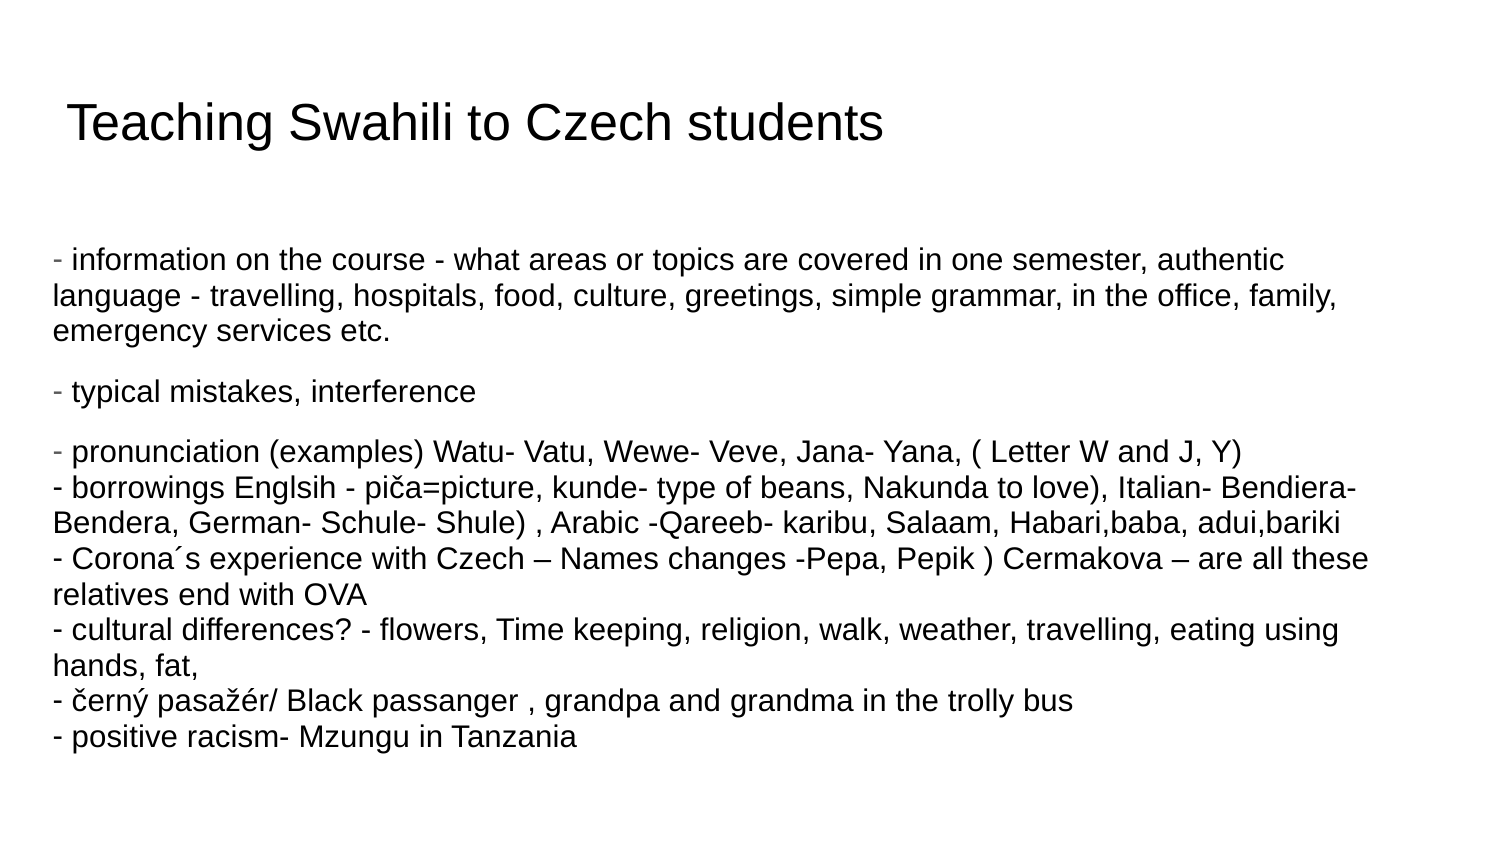

# Teaching Swahili to Czech students
 information on the course - what areas or topics are covered in one semester, authentic language - travelling, hospitals, food, culture, greetings, simple grammar, in the office, family, emergency services etc.
 typical mistakes, interference
 pronunciation (examples) Watu- Vatu, Wewe- Veve, Jana- Yana, ( Letter W and J, Y)
 borrowings Englsih - piča=picture, kunde- type of beans, Nakunda to love), Italian- Bendiera- Bendera, German- Schule- Shule) , Arabic -Qareeb- karibu, Salaam, Habari,baba, adui,bariki
 Corona´s experience with Czech – Names changes -Pepa, Pepik ) Cermakova – are all these relatives end with OVA
 cultural differences? - flowers, Time keeping, religion, walk, weather, travelling, eating using hands, fat,
 černý pasažér/ Black passanger , grandpa and grandma in the trolly bus
 positive racism- Mzungu in Tanzania